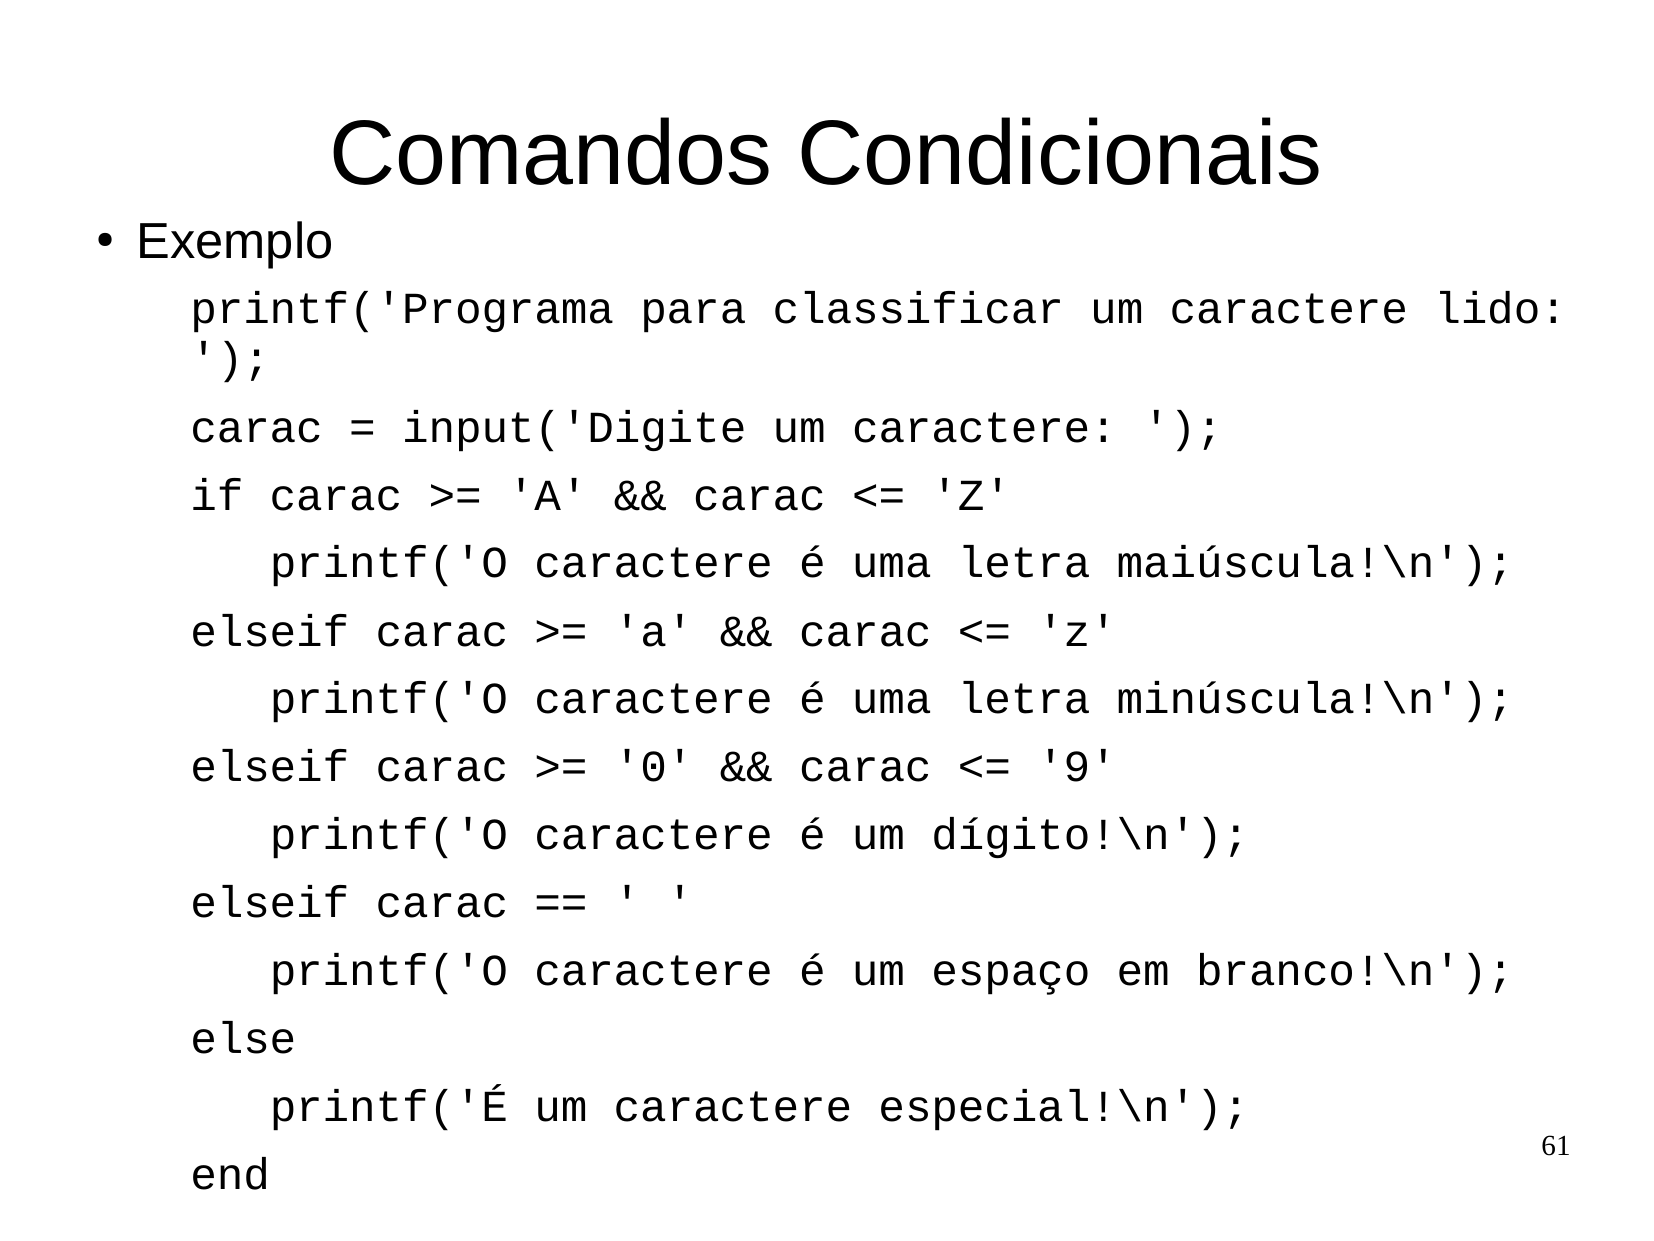

# Comandos Condicionais
Exemplo
printf('Programa para classificar um caractere lido: ');
carac = input('Digite um caractere: ');
if carac >= 'A' && carac <= 'Z'
 printf('O caractere é uma letra maiúscula!\n');
elseif carac >= 'a' && carac <= 'z'
 printf('O caractere é uma letra minúscula!\n');
elseif carac >= '0' && carac <= '9'
 printf('O caractere é um dígito!\n');
elseif carac == ' '
 printf('O caractere é um espaço em branco!\n');
else
 printf('É um caractere especial!\n');
end
61